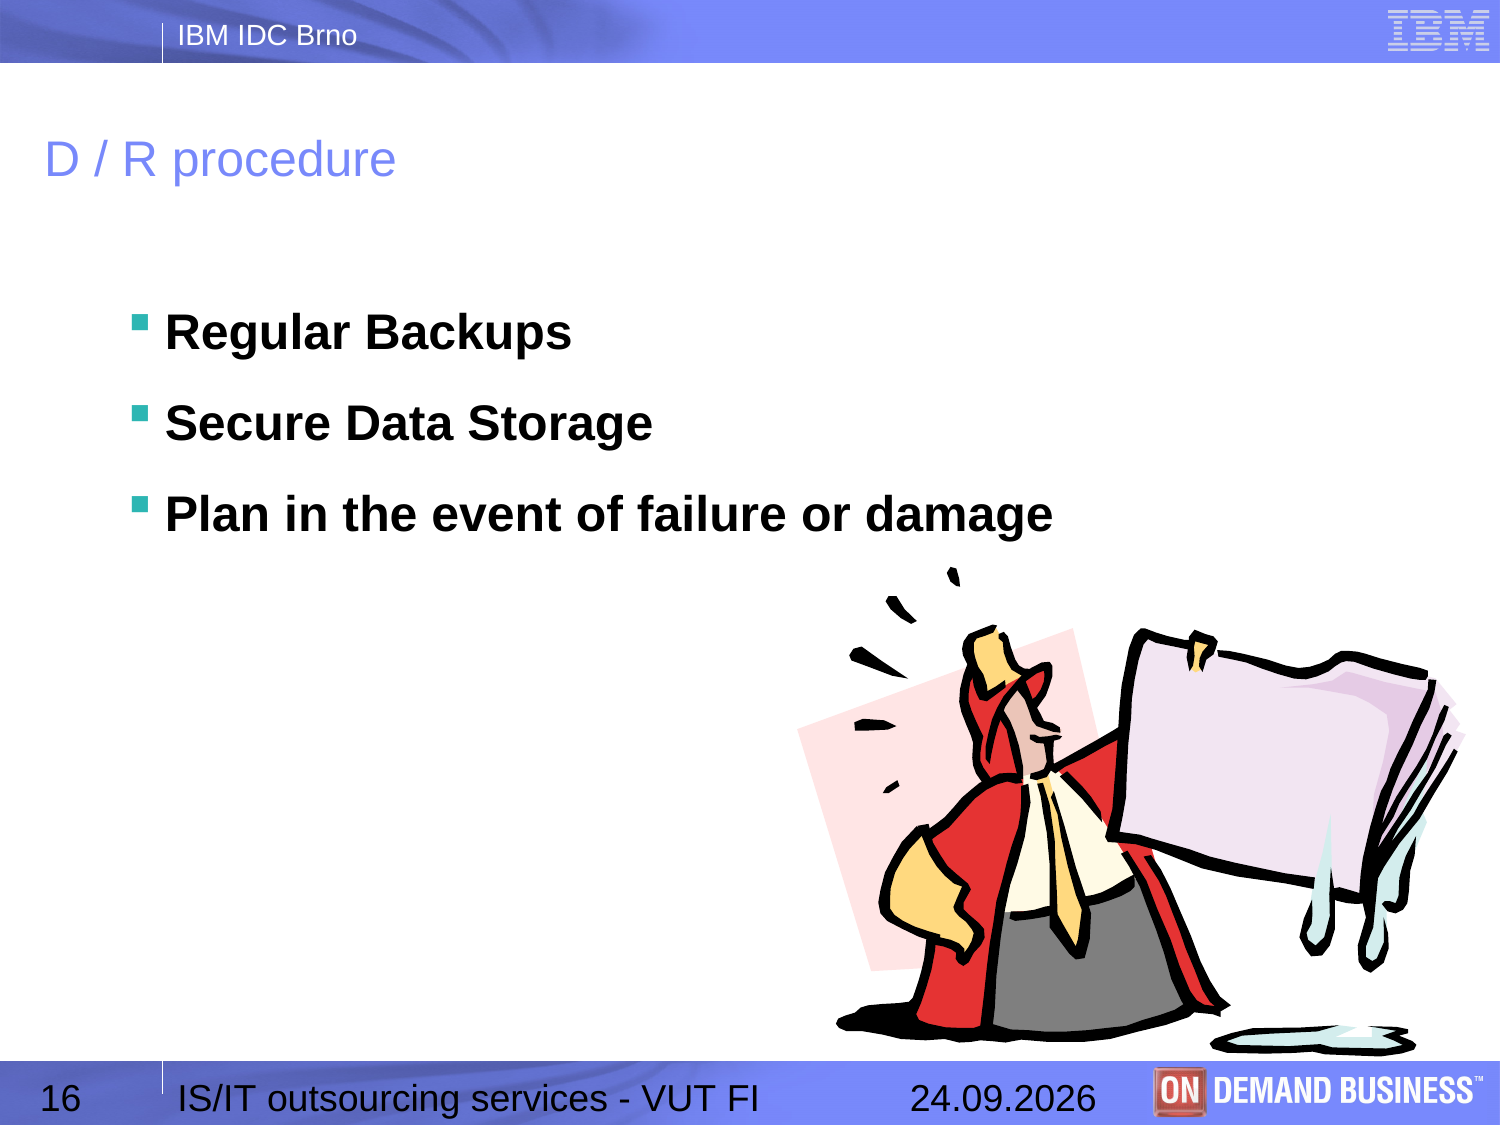

# D / R procedure
Regular Backups
Secure Data Storage
Plan in the event of failure or damage
16
IS/IT outsourcing services - VUT FI